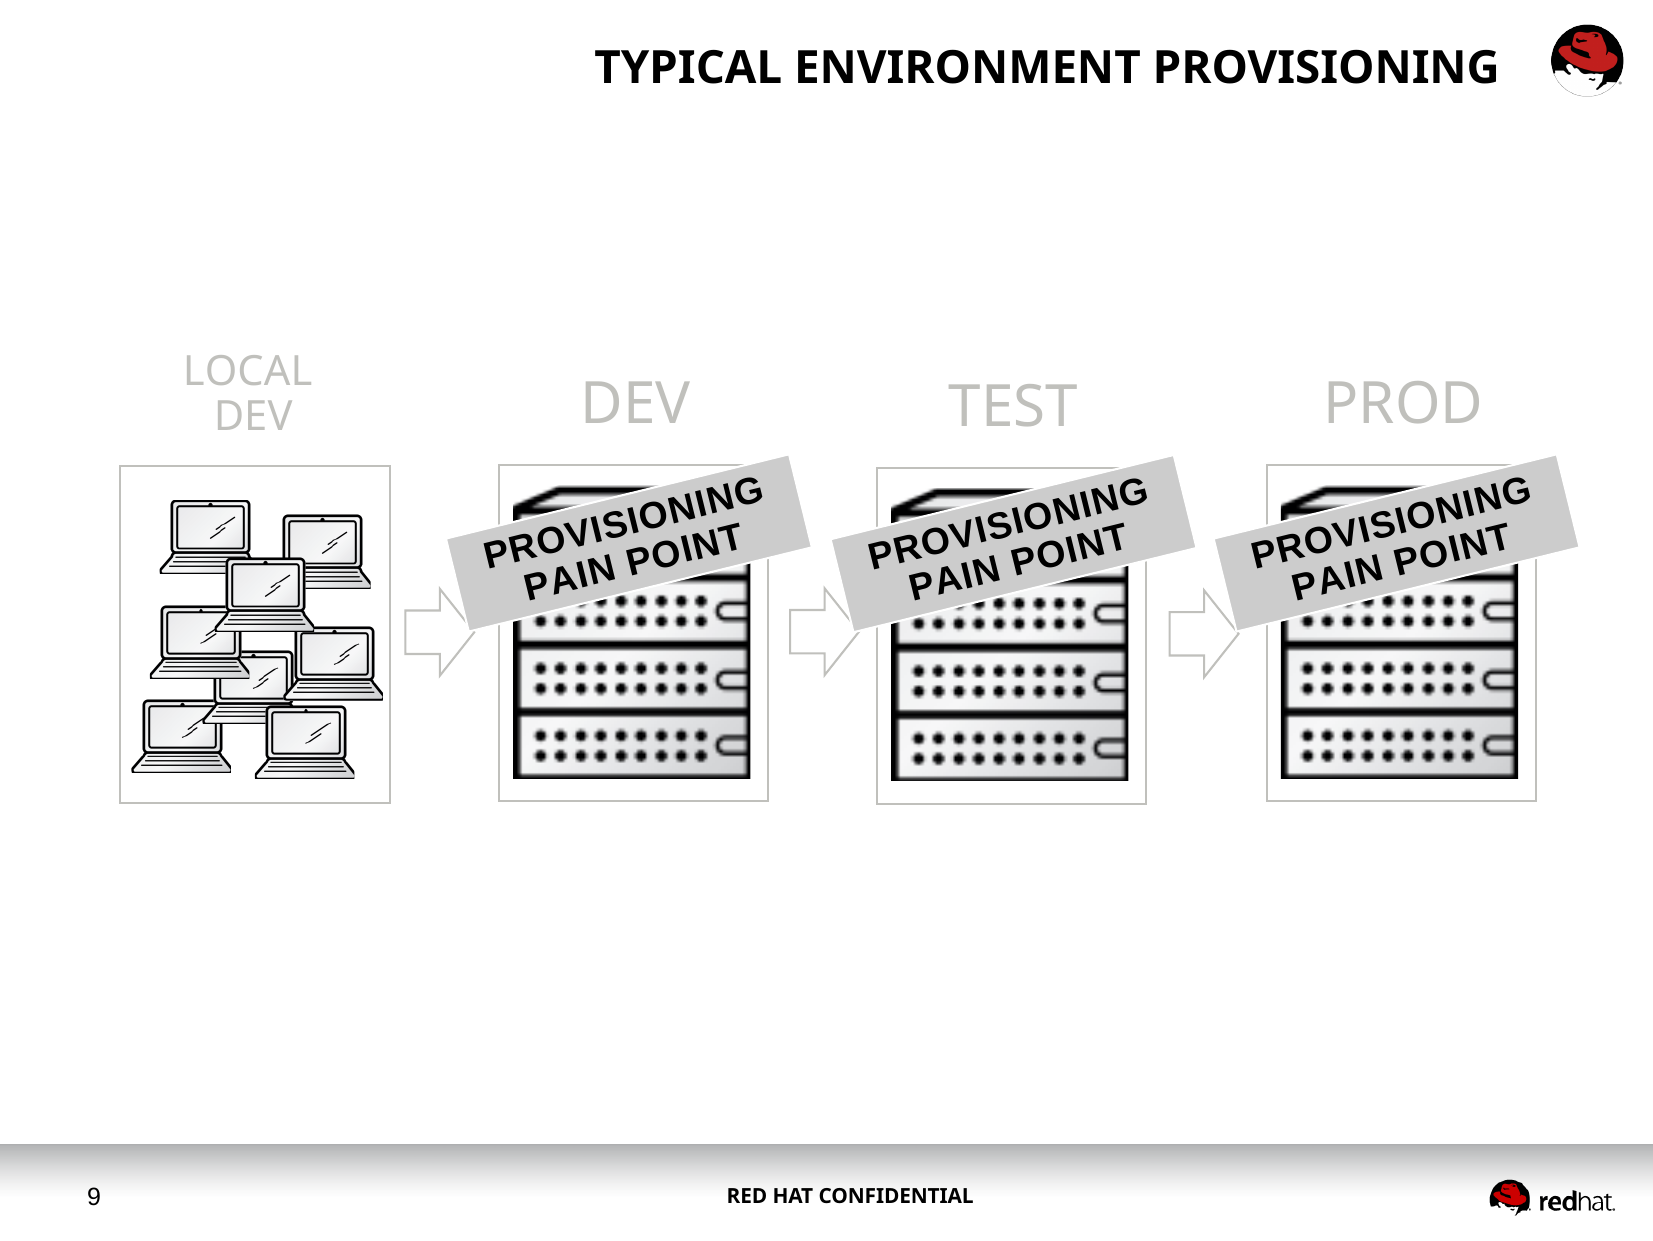

# TYPICAL ENVIRONMENT PROVISIONING
LOCAL
DEV
DEV
PROD
TEST
PROVISIONING
PAIN POINT
PROVISIONING
PAIN POINT
PROVISIONING
PAIN POINT